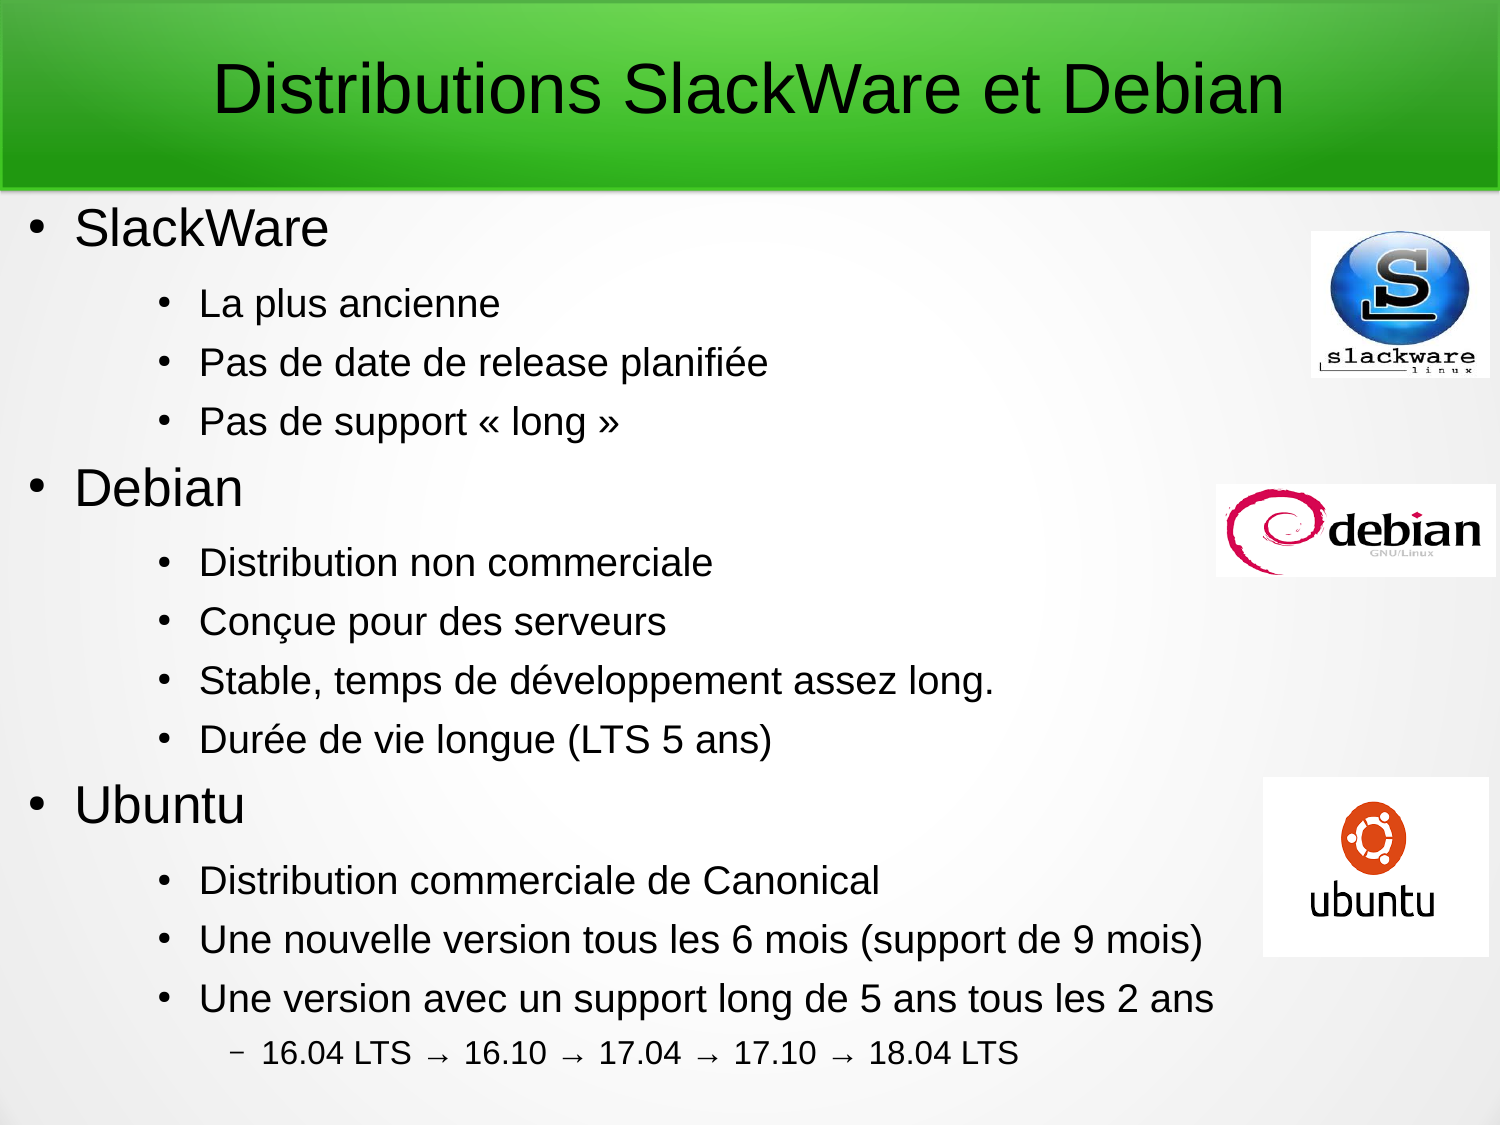

# Distributions SlackWare et Debian
SlackWare
La plus ancienne
Pas de date de release planifiée
Pas de support « long »
Debian
Distribution non commerciale
Conçue pour des serveurs
Stable, temps de développement assez long.
Durée de vie longue (LTS 5 ans)
Ubuntu
Distribution commerciale de Canonical
Une nouvelle version tous les 6 mois (support de 9 mois)
Une version avec un support long de 5 ans tous les 2 ans
16.04 LTS → 16.10 → 17.04 → 17.10 → 18.04 LTS